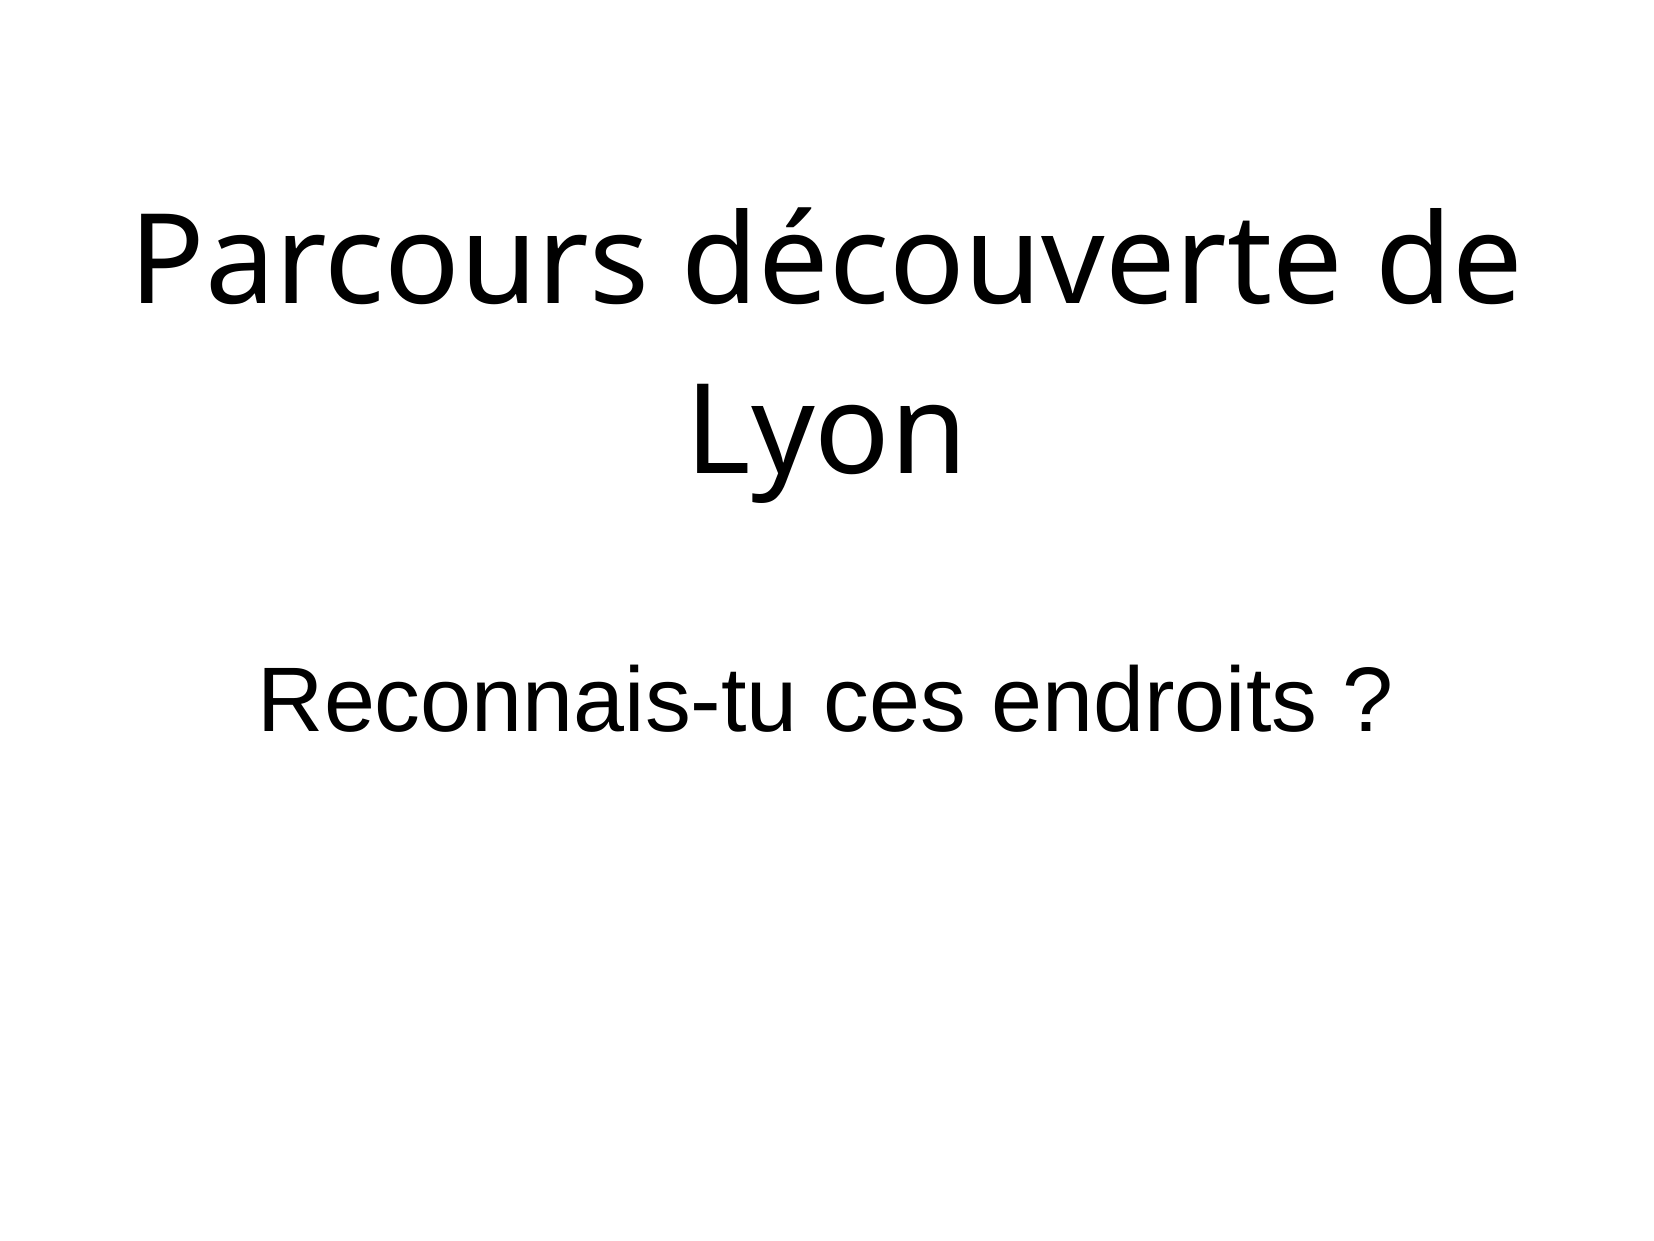

# Parcours découverte de Lyon
Reconnais-tu ces endroits ?